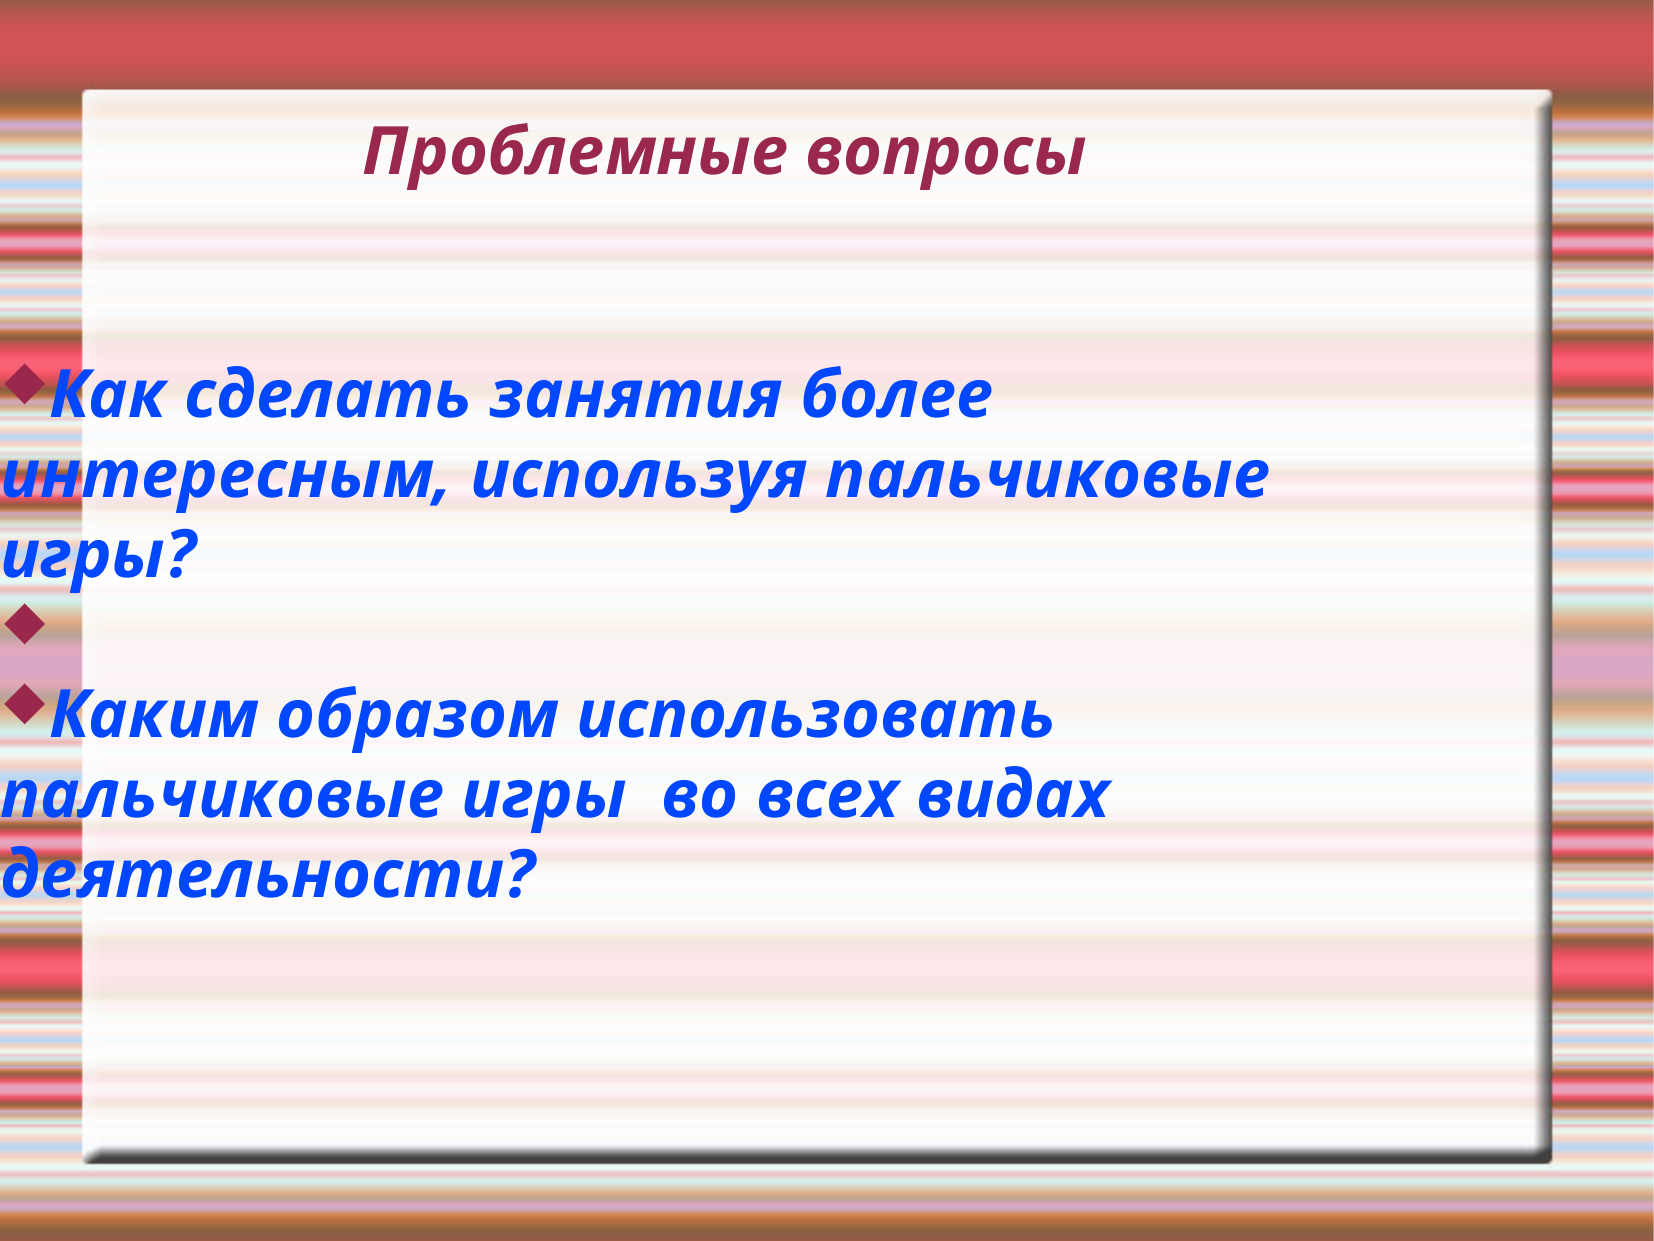

# Проблемные вопросы
Как сделать занятия более интересным, используя пальчиковые игры?
Каким образом использовать пальчиковые игры во всех видах деятельности?